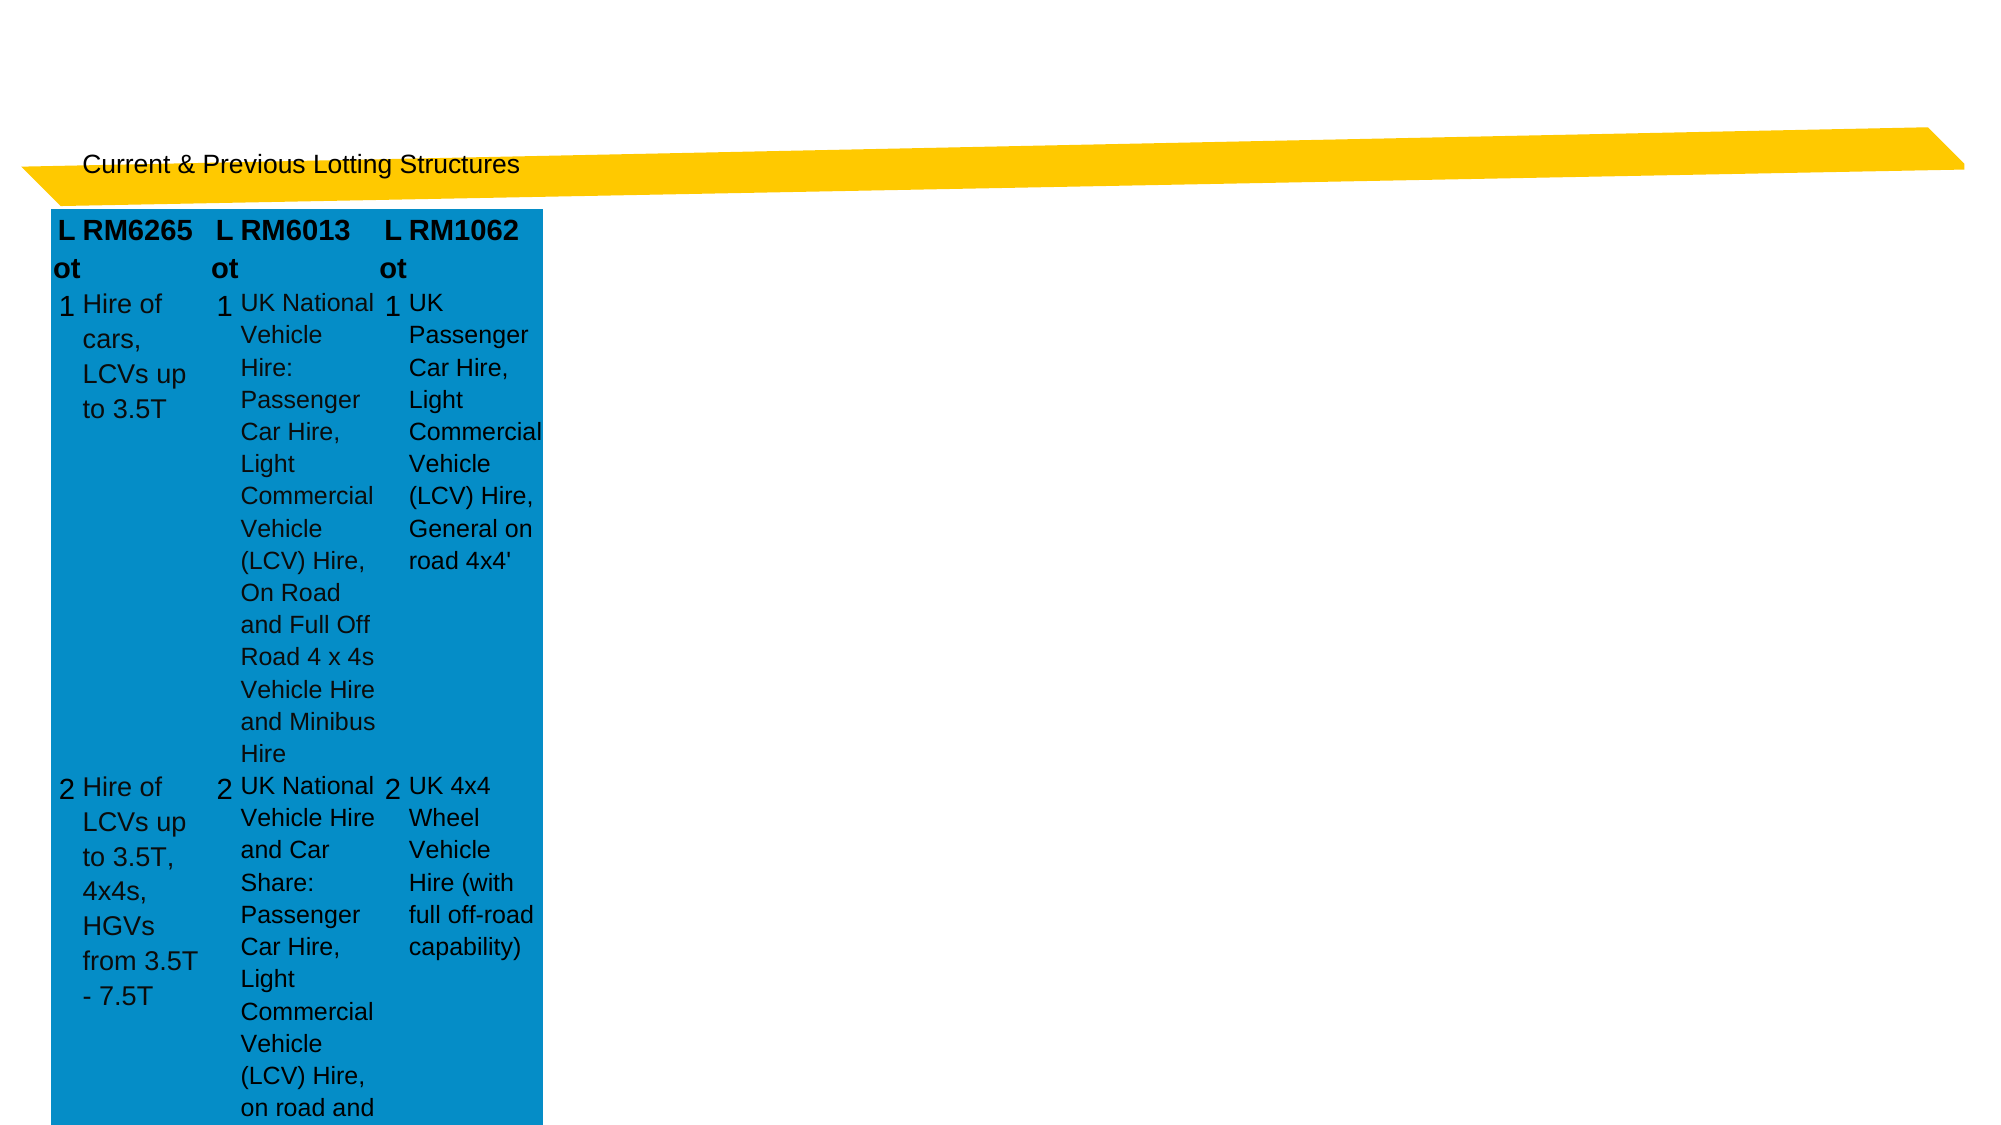

Current & Previous Lotting Structures
| Lot | RM6265 | Lot | RM6013 | Lot | RM1062 |
| --- | --- | --- | --- | --- | --- |
| 1 | Hire of cars, LCVs up to 3.5T | 1 | UK National Vehicle Hire: Passenger Car Hire, Light Commercial Vehicle (LCV) Hire, On Road and Full Off Road 4 x 4s Vehicle Hire and Minibus Hire | 1 | UK Passenger Car Hire, Light Commercial Vehicle (LCV) Hire, General on road 4x4' |
| 2 | Hire of LCVs up to 3.5T, 4x4s, HGVs from 3.5T - 7.5T | 2 | UK National Vehicle Hire and Car Share: Passenger Car Hire, Light Commercial Vehicle (LCV) Hire, on road and Full Off Road 4 x 4s Vehicle Hire, Minibus and Car Share | 2 | UK 4x4 Wheel Vehicle Hire (with full off-road capability) |
| 3 | Hire of HGVs from 7.5T upwards | 3 | UK National Long Term Flexi Rental: Passenger Car Hire, Light Commercial Vehicle (LCV) Hire, On Road and Full Off Road 4 x 4s Vehicle Hire and Minibus | 3 | UK Minibus Hire |
| 4 | Hire for emergency services and specialist healthcare operational vehicles | 4 | UK National 4x4 Vehicle Hire (with Full Off-Road Capability) | 4 | Heavy Goods Vehicles (HGV's) and Heavy Commercial Vehicles (HCV's) over 3.5 tonne |
| 5 | Car Share | 5 | UK National Minibus Hire | 5 | UK Car Share |
| | | 6 | Heavy Goods Vehicles (HGV’s) and Heavy Commercial Vehicles (HCVs) over 3.5 Tonnes | 6 | International Vehicle Hire |
| | | 7 | UK Car Share | | |
| | | 8 | International Vehicle Hire | | |